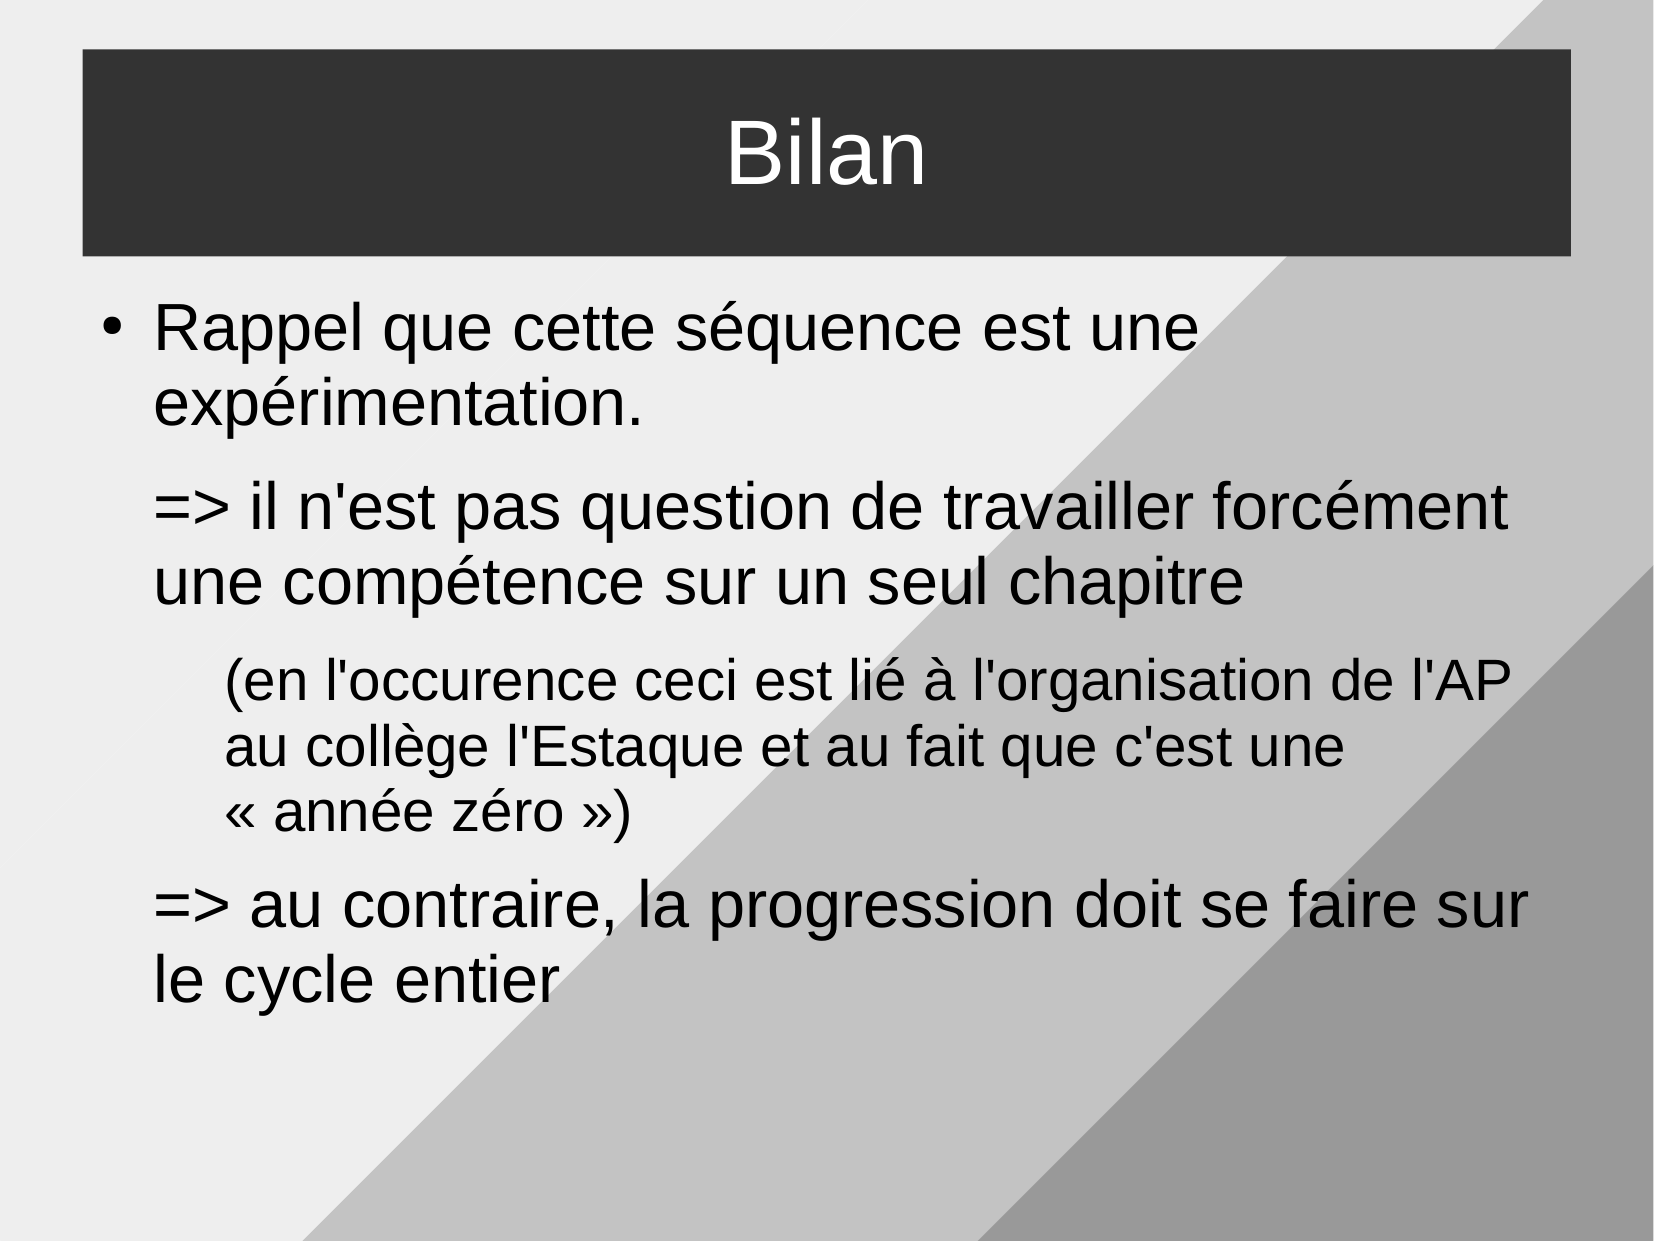

#
Bilan
Rappel que cette séquence est une expérimentation.
=> il n'est pas question de travailler forcément une compétence sur un seul chapitre
(en l'occurence ceci est lié à l'organisation de l'AP au collège l'Estaque et au fait que c'est une « année zéro »)
=> au contraire, la progression doit se faire sur le cycle entier